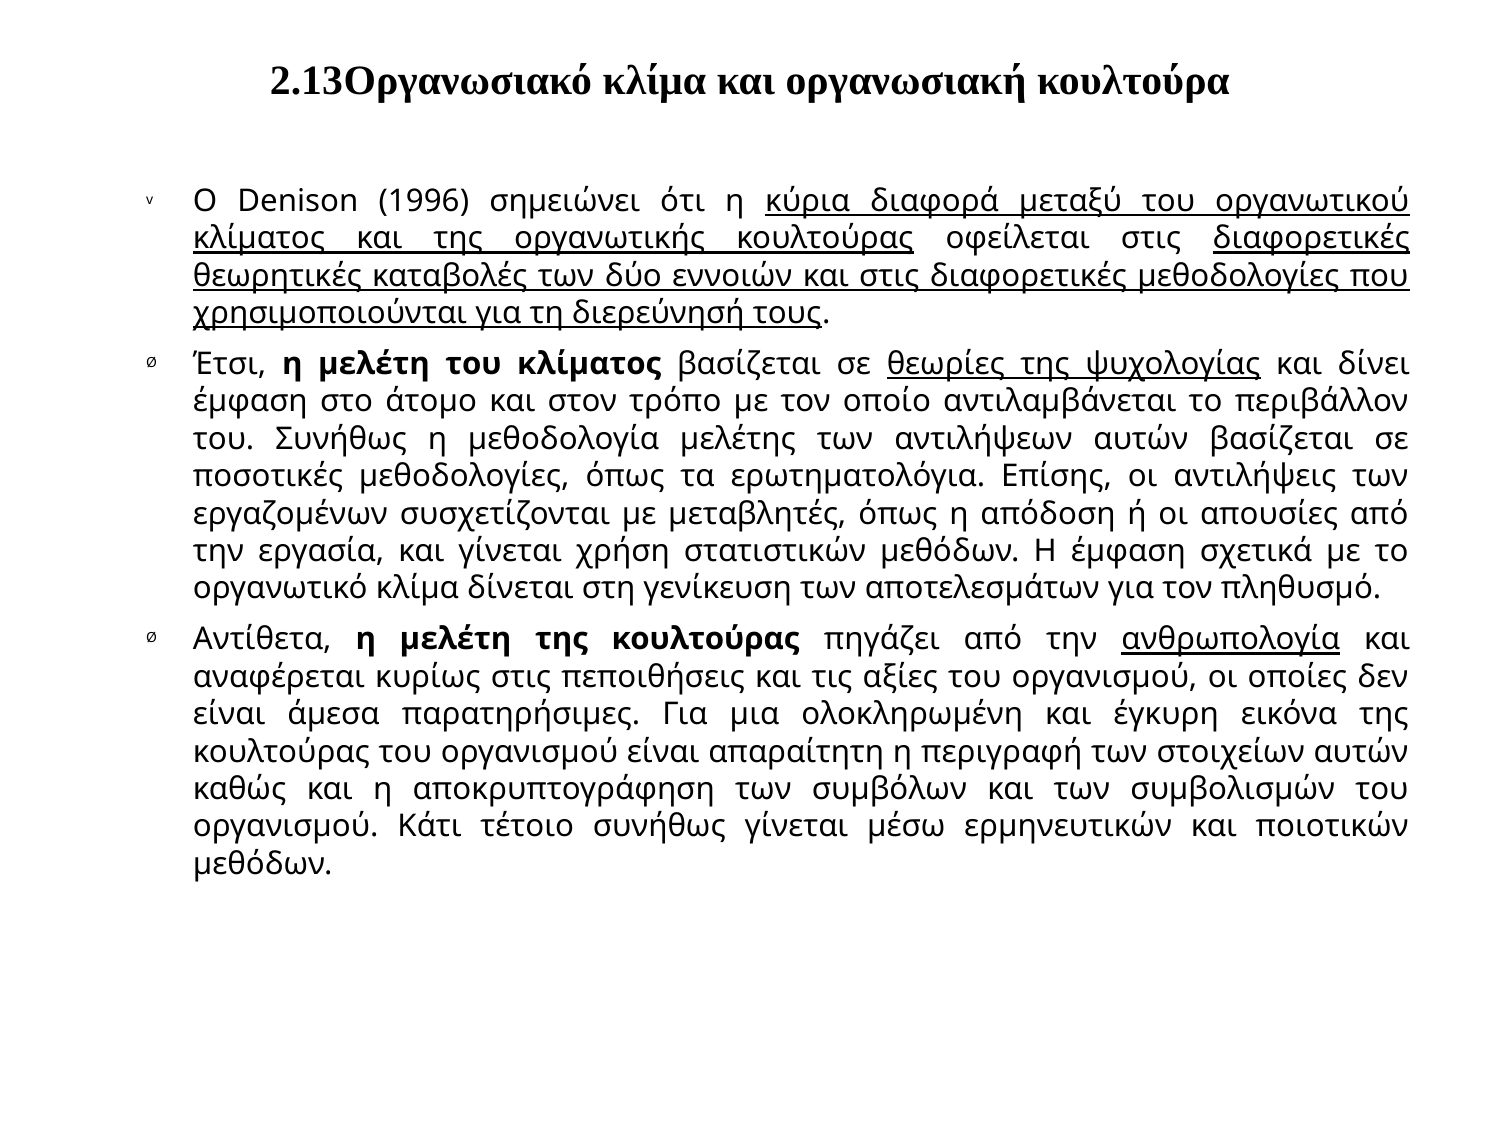

# 2.13	Οργανωσιακό κλίμα και οργανωσιακή κουλτούρα
Ο Denison (1996) σημειώνει ότι η κύρια διαφορά μεταξύ του οργανωτικού κλίματος και της οργανωτικής κουλτούρας οφείλεται στις διαφορετικές θεωρητικές καταβολές των δύο εννοιών και στις διαφορετικές μεθοδολογίες που χρησιμοποιούνται για τη διερεύνησή τους.
Έτσι, η μελέτη του κλίματος βασίζεται σε θεωρίες της ψυχολογίας και δίνει έμφαση στο άτομο και στον τρόπο με τον οποίο αντιλαμβάνεται το περιβάλλον του. Συνήθως η μεθοδολογία μελέτης των αντιλήψεων αυτών βασίζεται σε ποσοτικές μεθοδολογίες, όπως τα ερωτηματολόγια. Επίσης, οι αντιλήψεις των εργαζομένων συσχετίζονται με μεταβλητές, όπως η απόδοση ή οι απουσίες από την εργασία, και γίνεται χρήση στατιστικών μεθόδων. Η έμφαση σχετικά με το οργανωτικό κλίμα δίνεται στη γενίκευση των αποτελεσμάτων για τον πληθυσμό.
Αντίθετα, η μελέτη της κουλτούρας πηγάζει από την ανθρωπολογία και αναφέρεται κυρίως στις πεποιθήσεις και τις αξίες του οργανισμού, οι οποίες δεν είναι άμεσα παρατηρήσιμες. Για μια ολοκληρωμένη και έγκυρη εικόνα της κουλτούρας του οργανισμού είναι απαραίτητη η περιγραφή των στοιχείων αυτών καθώς και η αποκρυπτογράφηση των συμβόλων και των συμβολισμών του οργανισμού. Κάτι τέτοιο συνήθως γίνεται μέσω ερμηνευτικών και ποιοτικών μεθόδων.